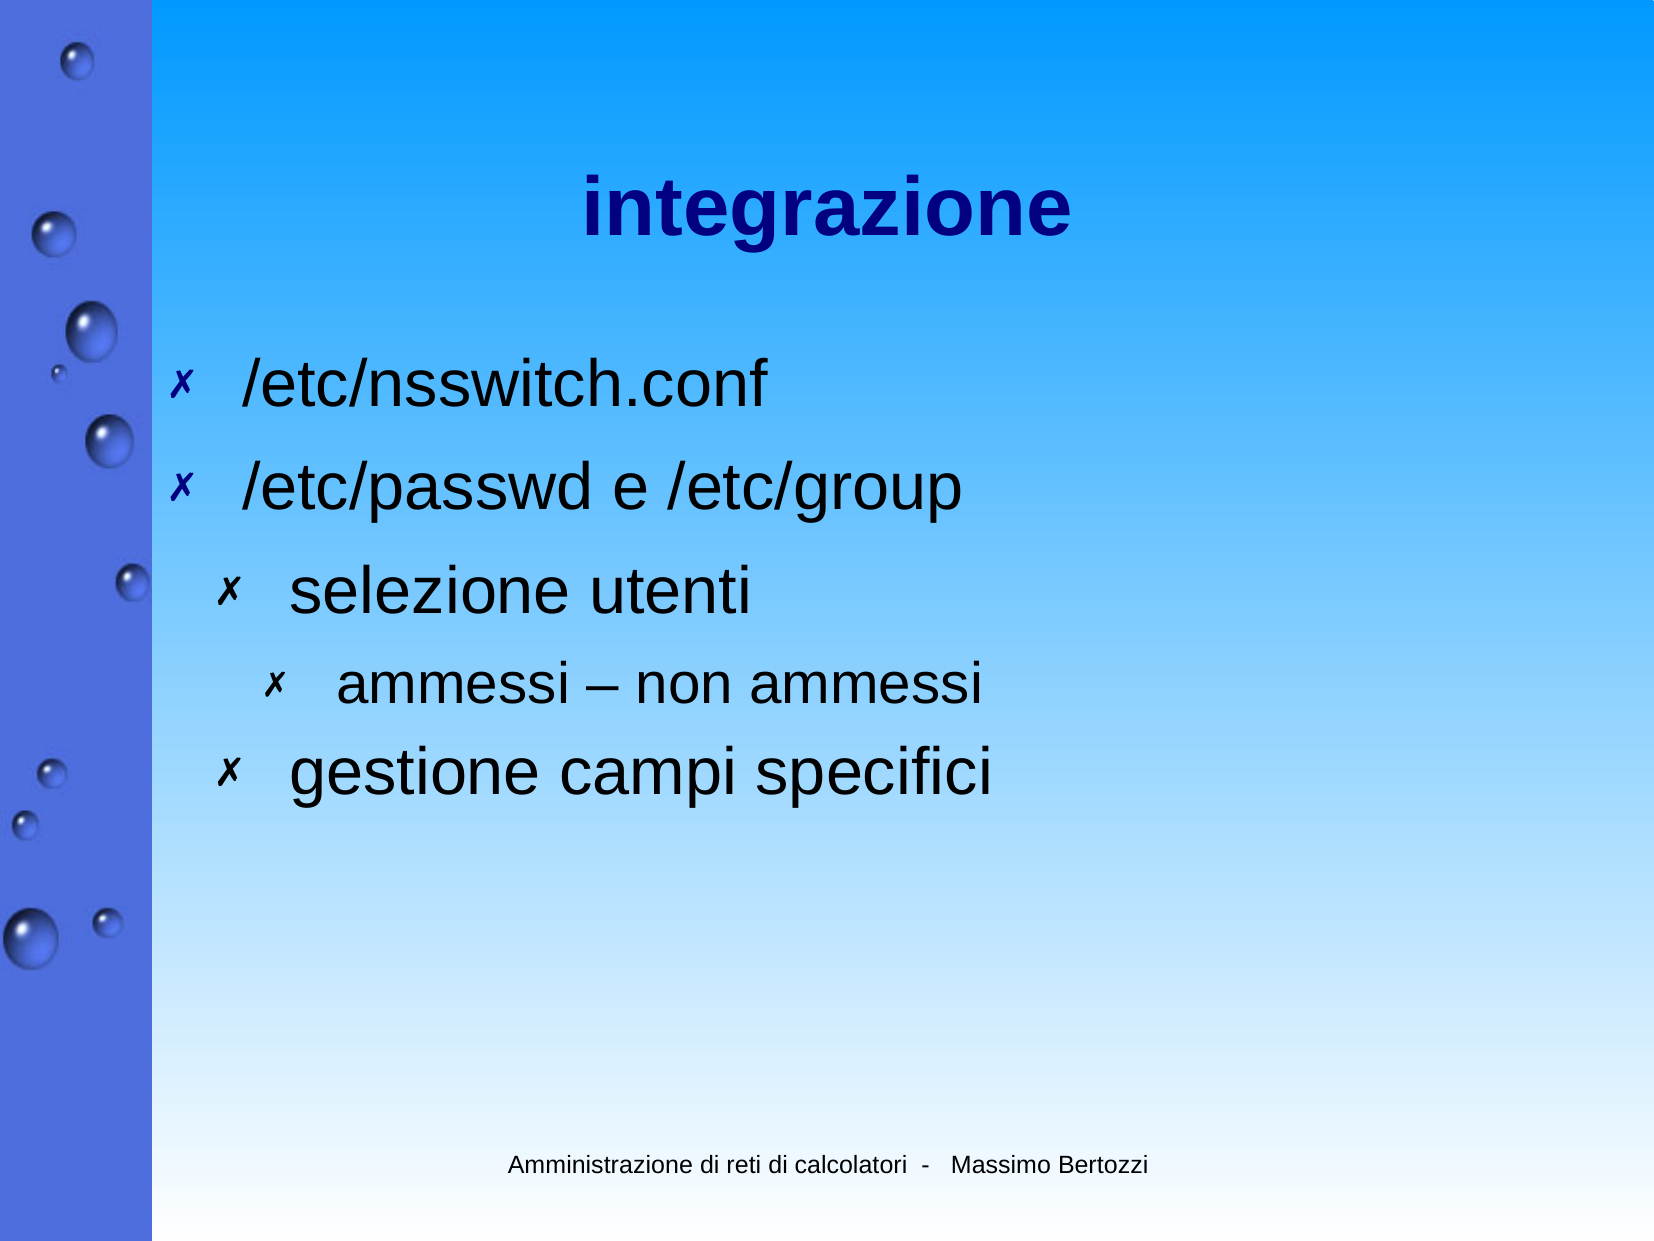

# integrazione
/etc/nsswitch.conf
/etc/passwd e /etc/group
selezione utenti
ammessi – non ammessi
gestione campi specifici